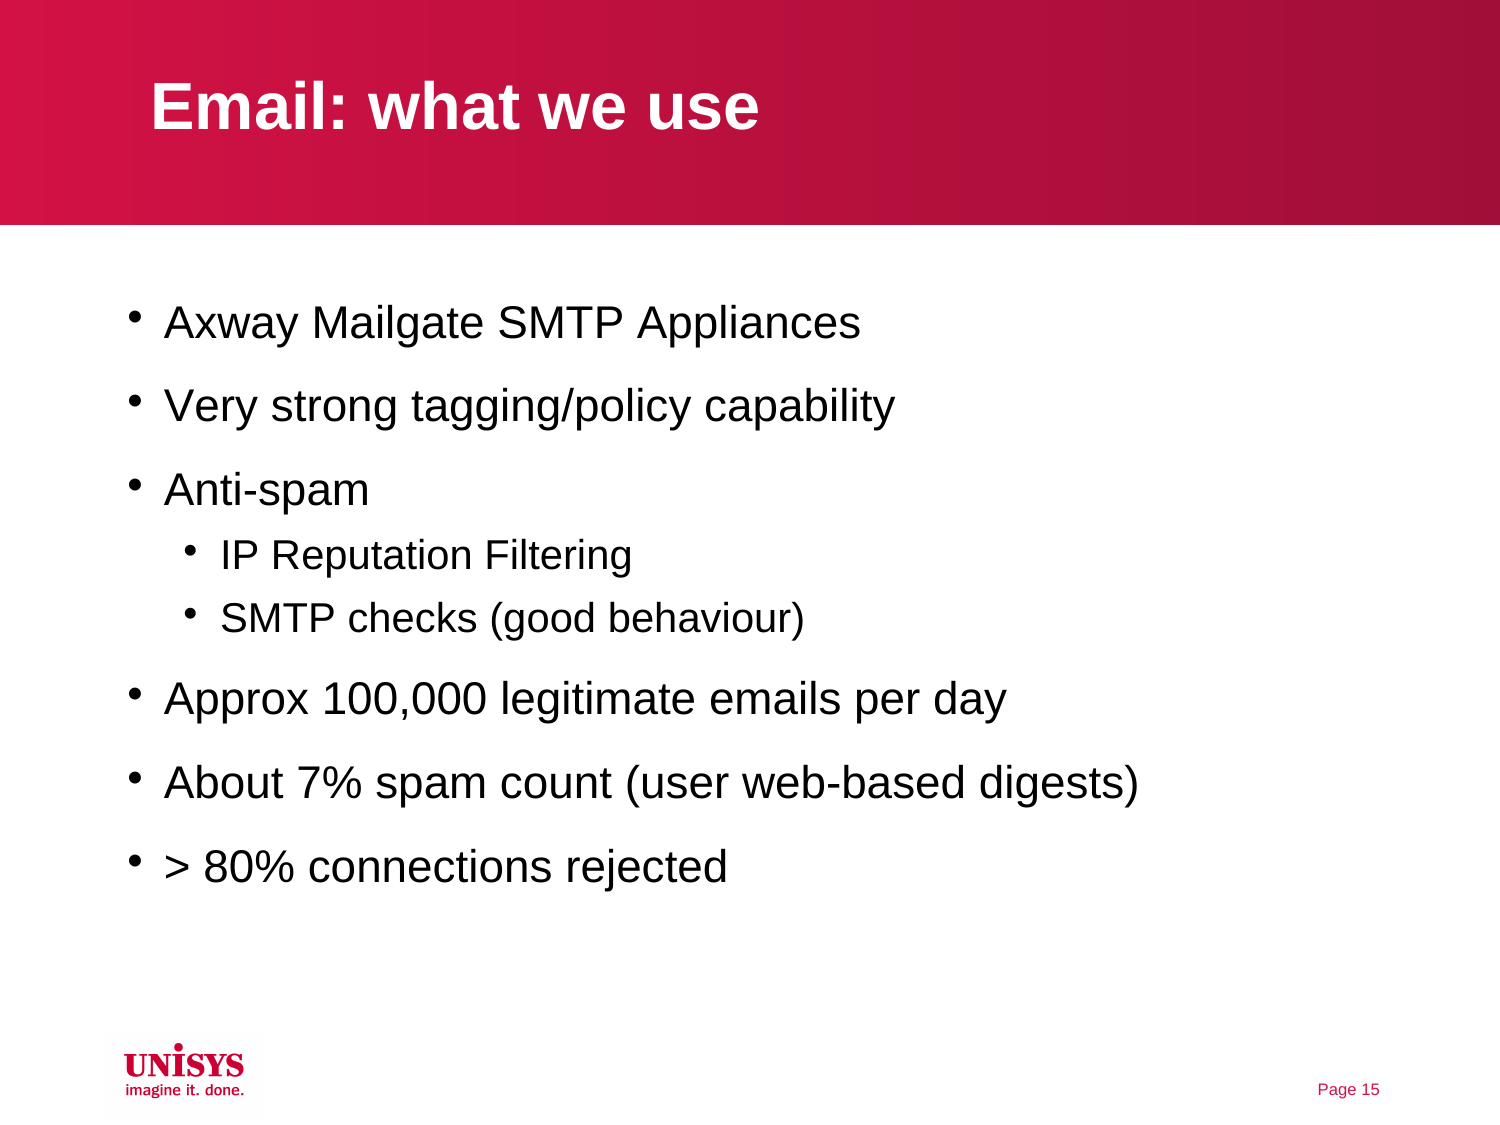

# Email: what we use
Axway Mailgate SMTP Appliances
Very strong tagging/policy capability
Anti-spam
IP Reputation Filtering
SMTP checks (good behaviour)
Approx 100,000 legitimate emails per day
About 7% spam count (user web-based digests)
> 80% connections rejected
15